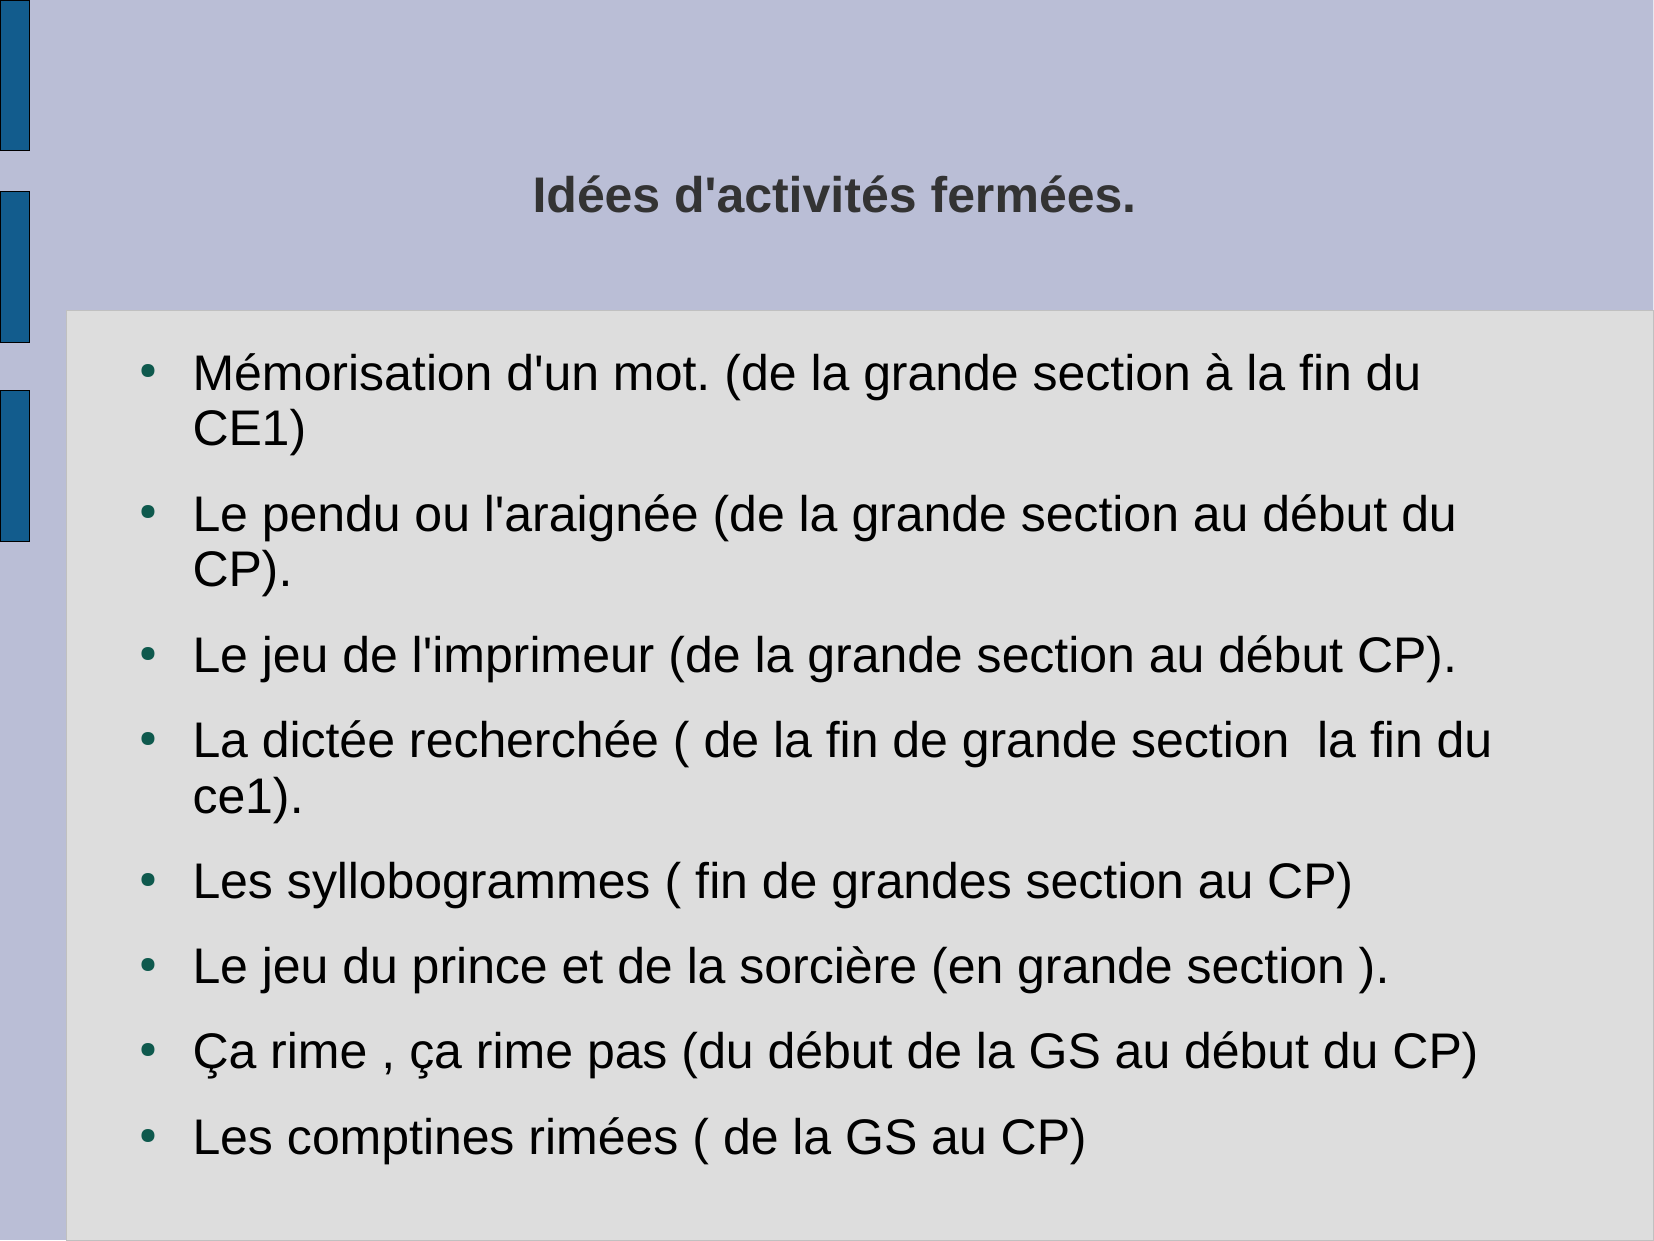

# Idées d'activités fermées.
Mémorisation d'un mot. (de la grande section à la fin du CE1)
Le pendu ou l'araignée (de la grande section au début du CP).
Le jeu de l'imprimeur (de la grande section au début CP).
La dictée recherchée ( de la fin de grande section la fin du ce1).
Les syllobogrammes ( fin de grandes section au CP)
Le jeu du prince et de la sorcière (en grande section ).
Ça rime , ça rime pas (du début de la GS au début du CP)
Les comptines rimées ( de la GS au CP)